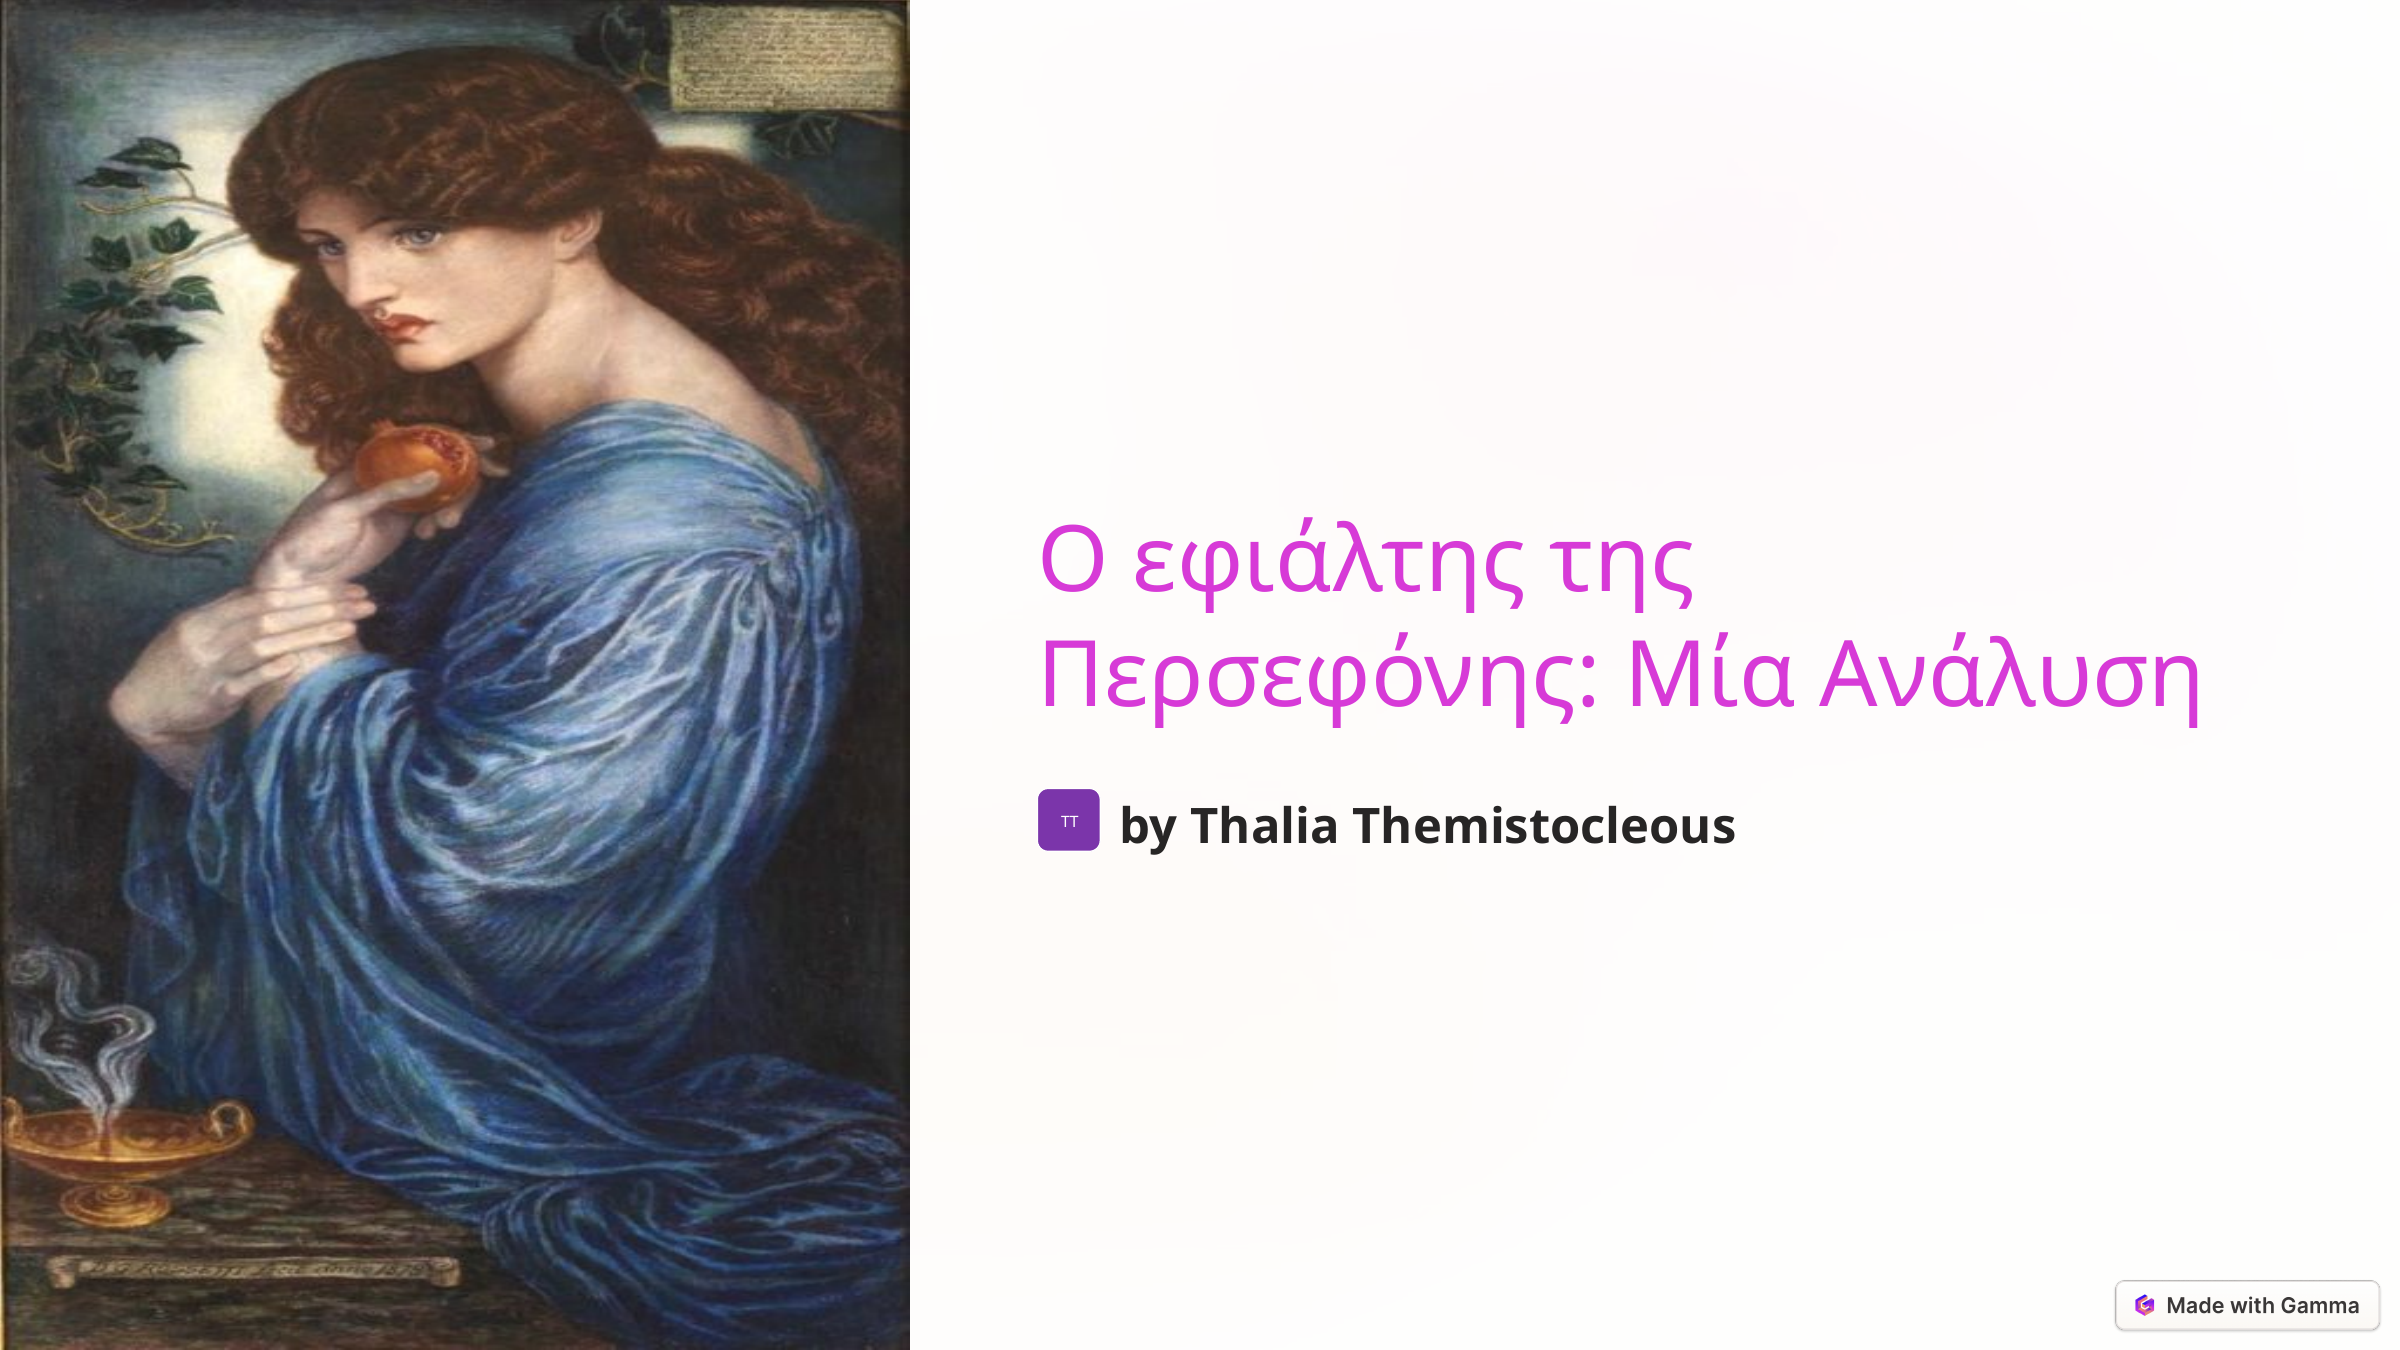

Ο εφιάλτης της Περσεφόνης: Μία Ανάλυση
by Thalia Themistocleous
TT